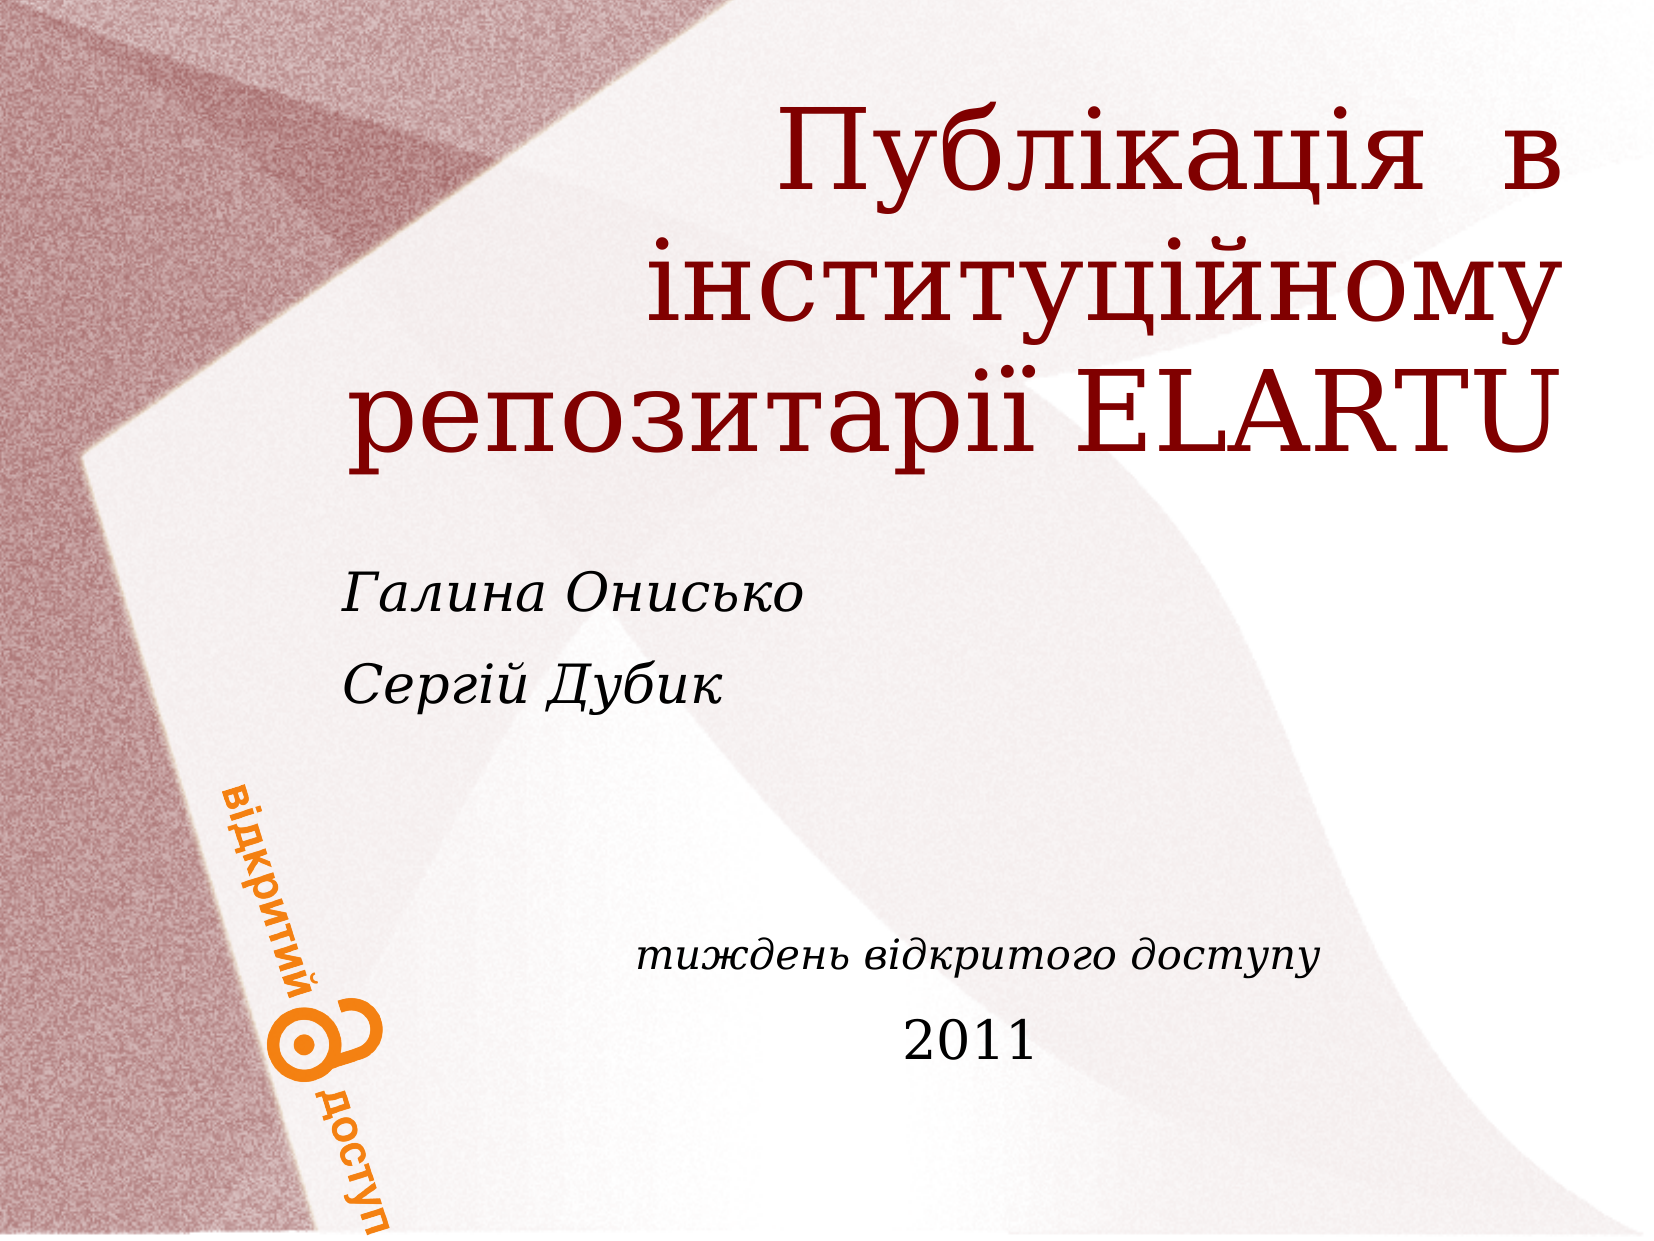

# Публікація в інституційному репозитарії ELARTU
Галина Онисько
Сергій Дубик
 тиждень відкритого доступу
2011